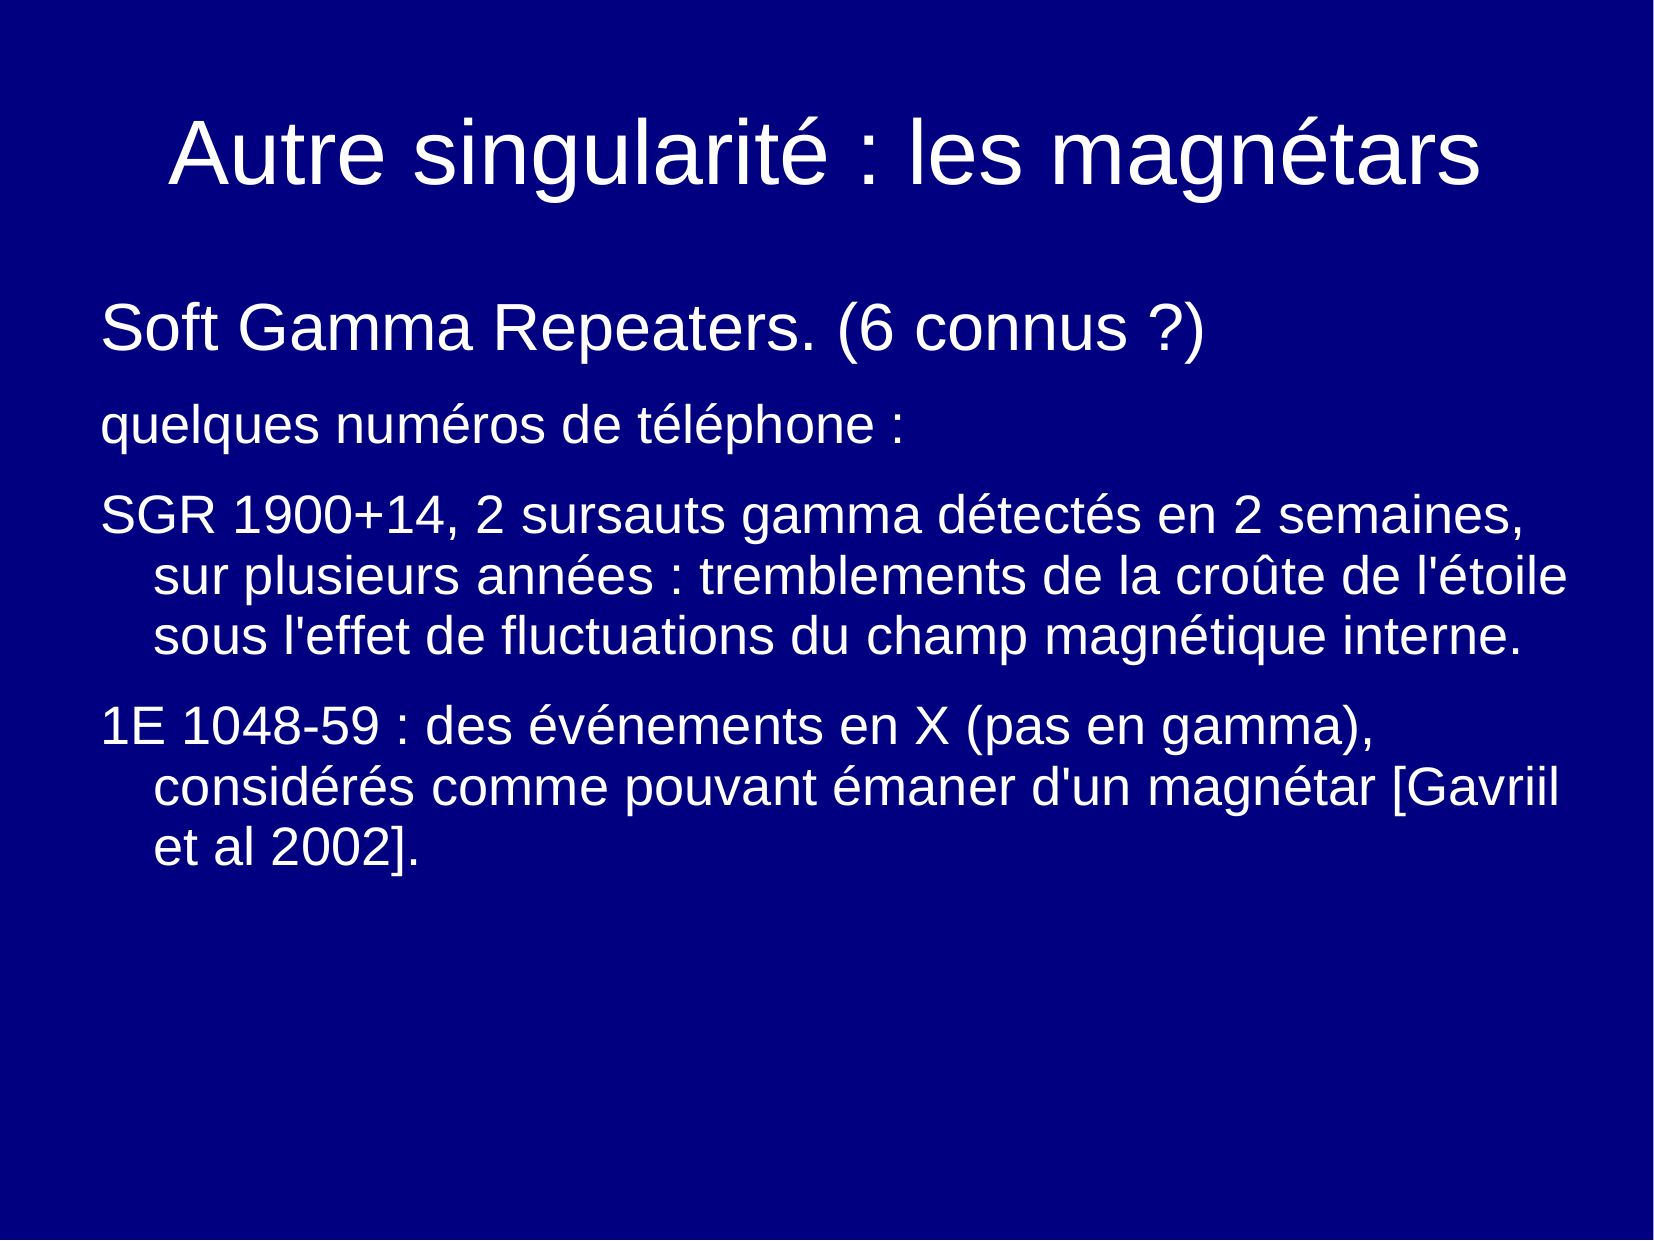

# Autre singularité : les magnétars
Soft Gamma Repeaters. (6 connus ?)
quelques numéros de téléphone :
SGR 1900+14, 2 sursauts gamma détectés en 2 semaines, sur plusieurs années : tremblements de la croûte de l'étoile sous l'effet de fluctuations du champ magnétique interne.
1E 1048-59 : des événements en X (pas en gamma), considérés comme pouvant émaner d'un magnétar [Gavriil et al 2002].